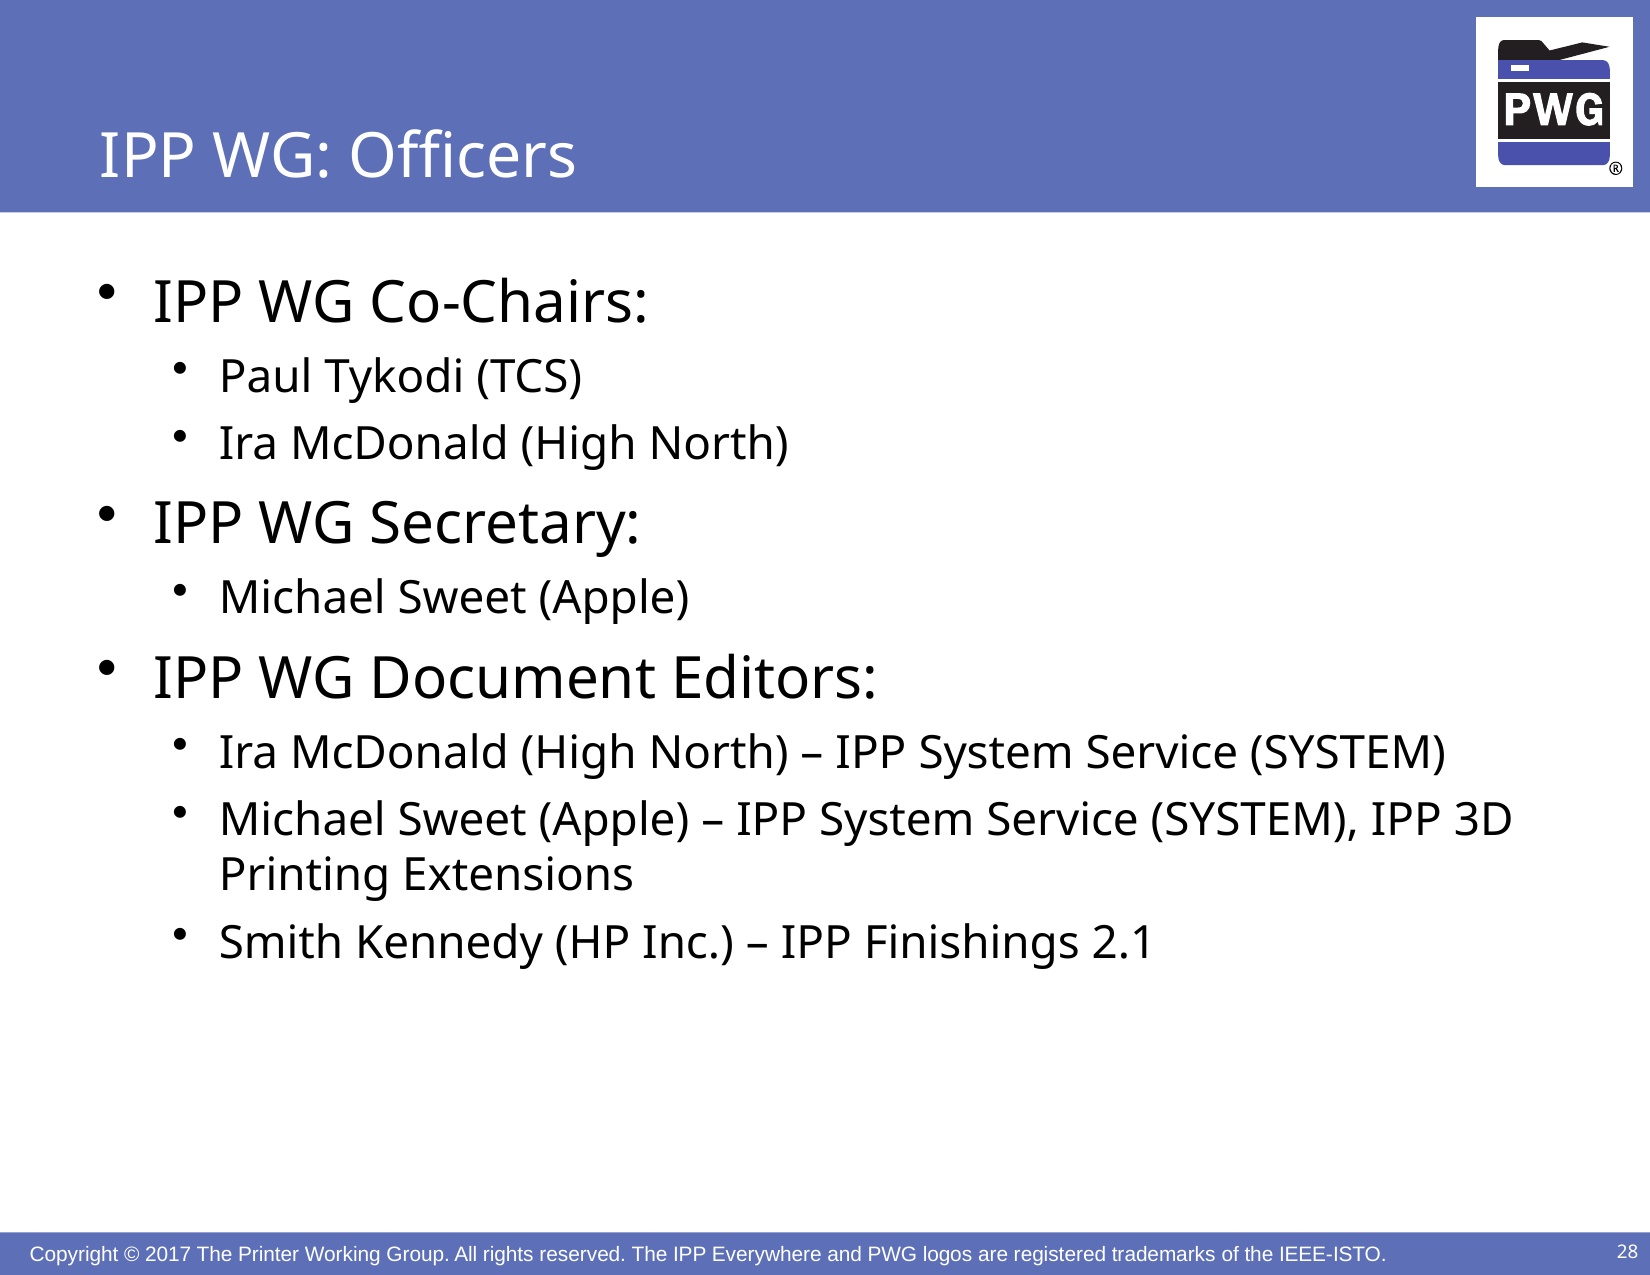

# IPP WG: Officers
IPP WG Co-Chairs:
Paul Tykodi (TCS)
Ira McDonald (High North)
IPP WG Secretary:
Michael Sweet (Apple)
IPP WG Document Editors:
Ira McDonald (High North) – IPP System Service (SYSTEM)
Michael Sweet (Apple) – IPP System Service (SYSTEM), IPP 3D Printing Extensions
Smith Kennedy (HP Inc.) – IPP Finishings 2.1